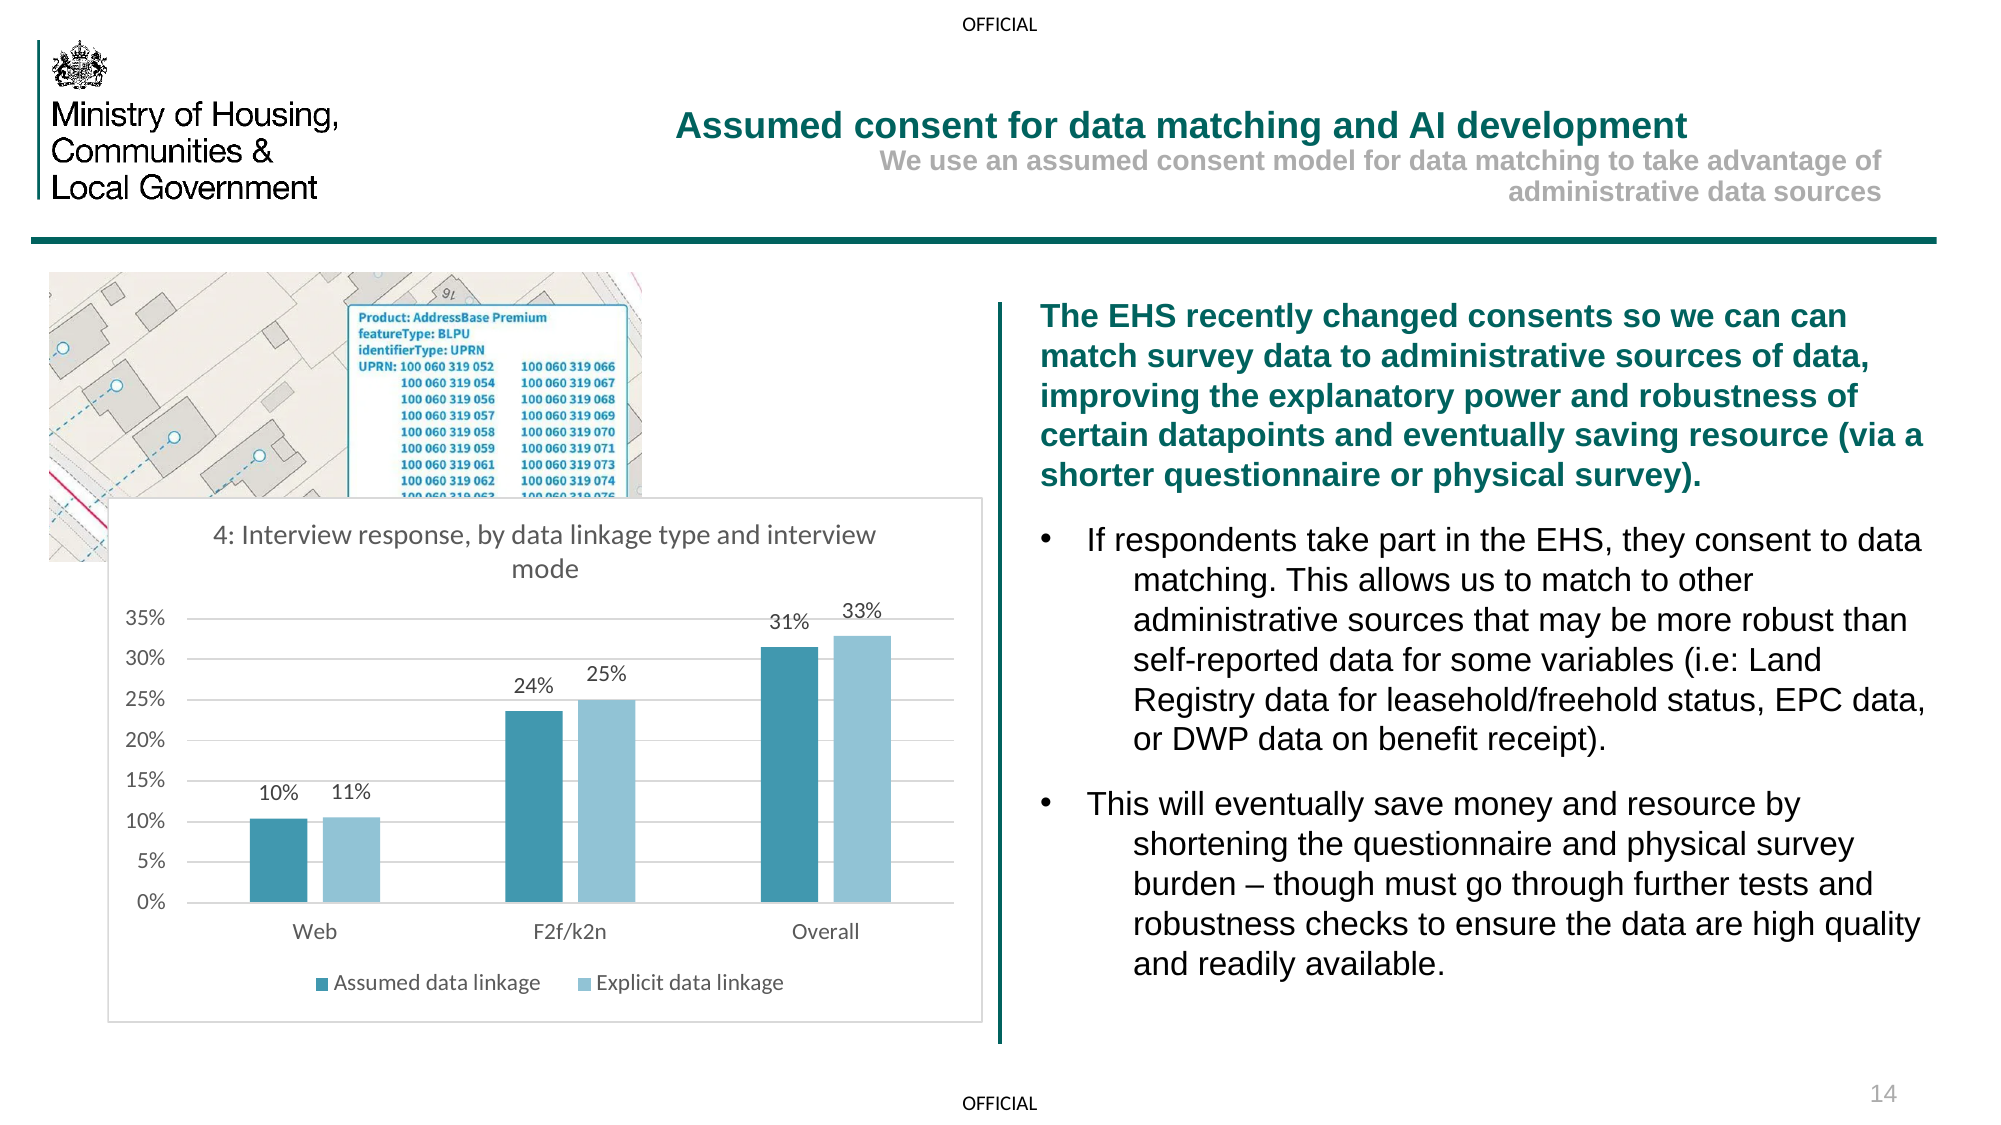

Assumed consent for data matching and AI development
We use an assumed consent model for data matching to take advantage of administrative data sources
# The EHS recently changed consents so we can can match survey data to administrative sources of data, improving the explanatory power and robustness of certain datapoints and eventually saving resource (via a shorter questionnaire or physical survey).
If respondents take part in the EHS, they consent to data matching. This allows us to match to other administrative sources that may be more robust than self-reported data for some variables (i.e: Land Registry data for leasehold/freehold status, EPC data, or DWP data on benefit receipt).
This will eventually save money and resource by shortening the questionnaire and physical survey burden – though must go through further tests and robustness checks to ensure the data are high quality and readily available.